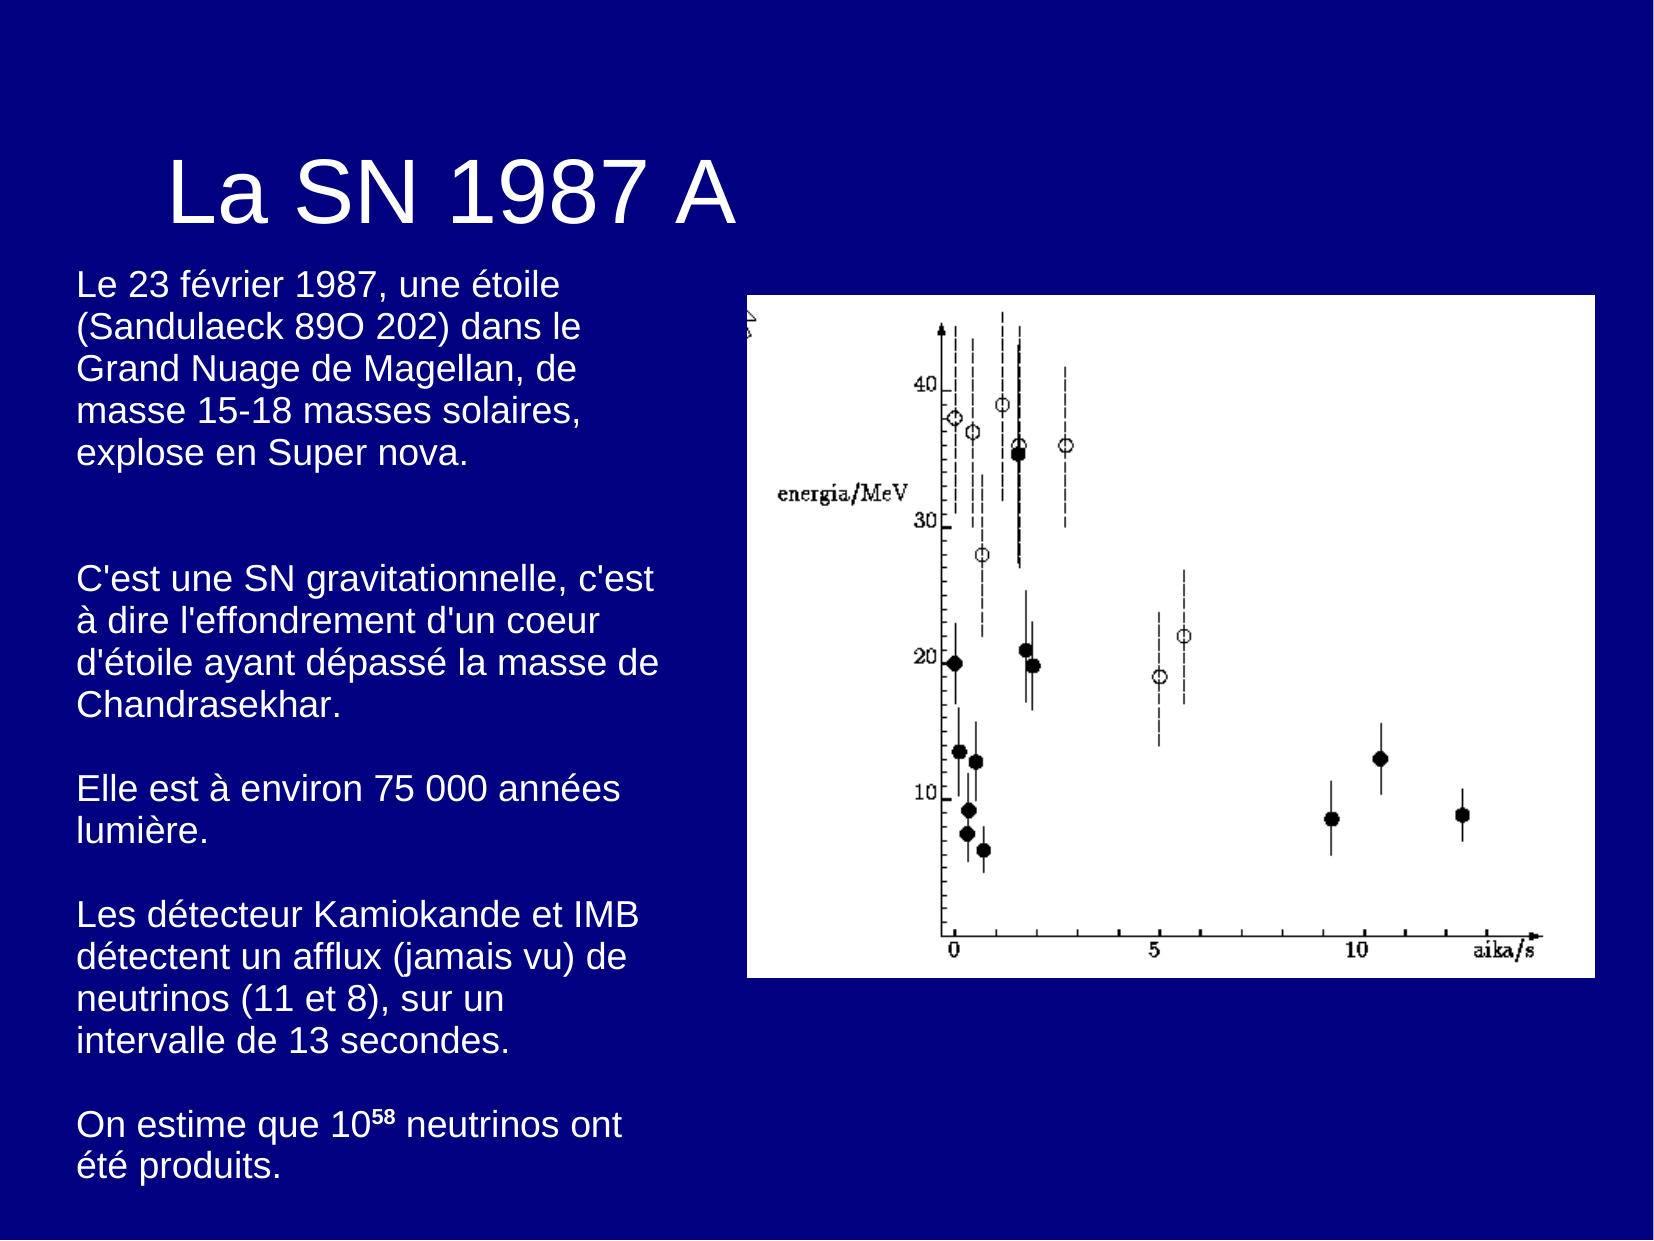

# La SN 1987 A
Le 23 février 1987, une étoile (Sandulaeck 89O 202) dans le Grand Nuage de Magellan, de masse 15-18 masses solaires, explose en Super nova.
C'est une SN gravitationnelle, c'est à dire l'effondrement d'un coeur d'étoile ayant dépassé la masse de Chandrasekhar.
Elle est à environ 75 000 années lumière.
Les détecteur Kamiokande et IMB détectent un afflux (jamais vu) de neutrinos (11 et 8), sur un intervalle de 13 secondes.
On estime que 1058 neutrinos ont été produits.